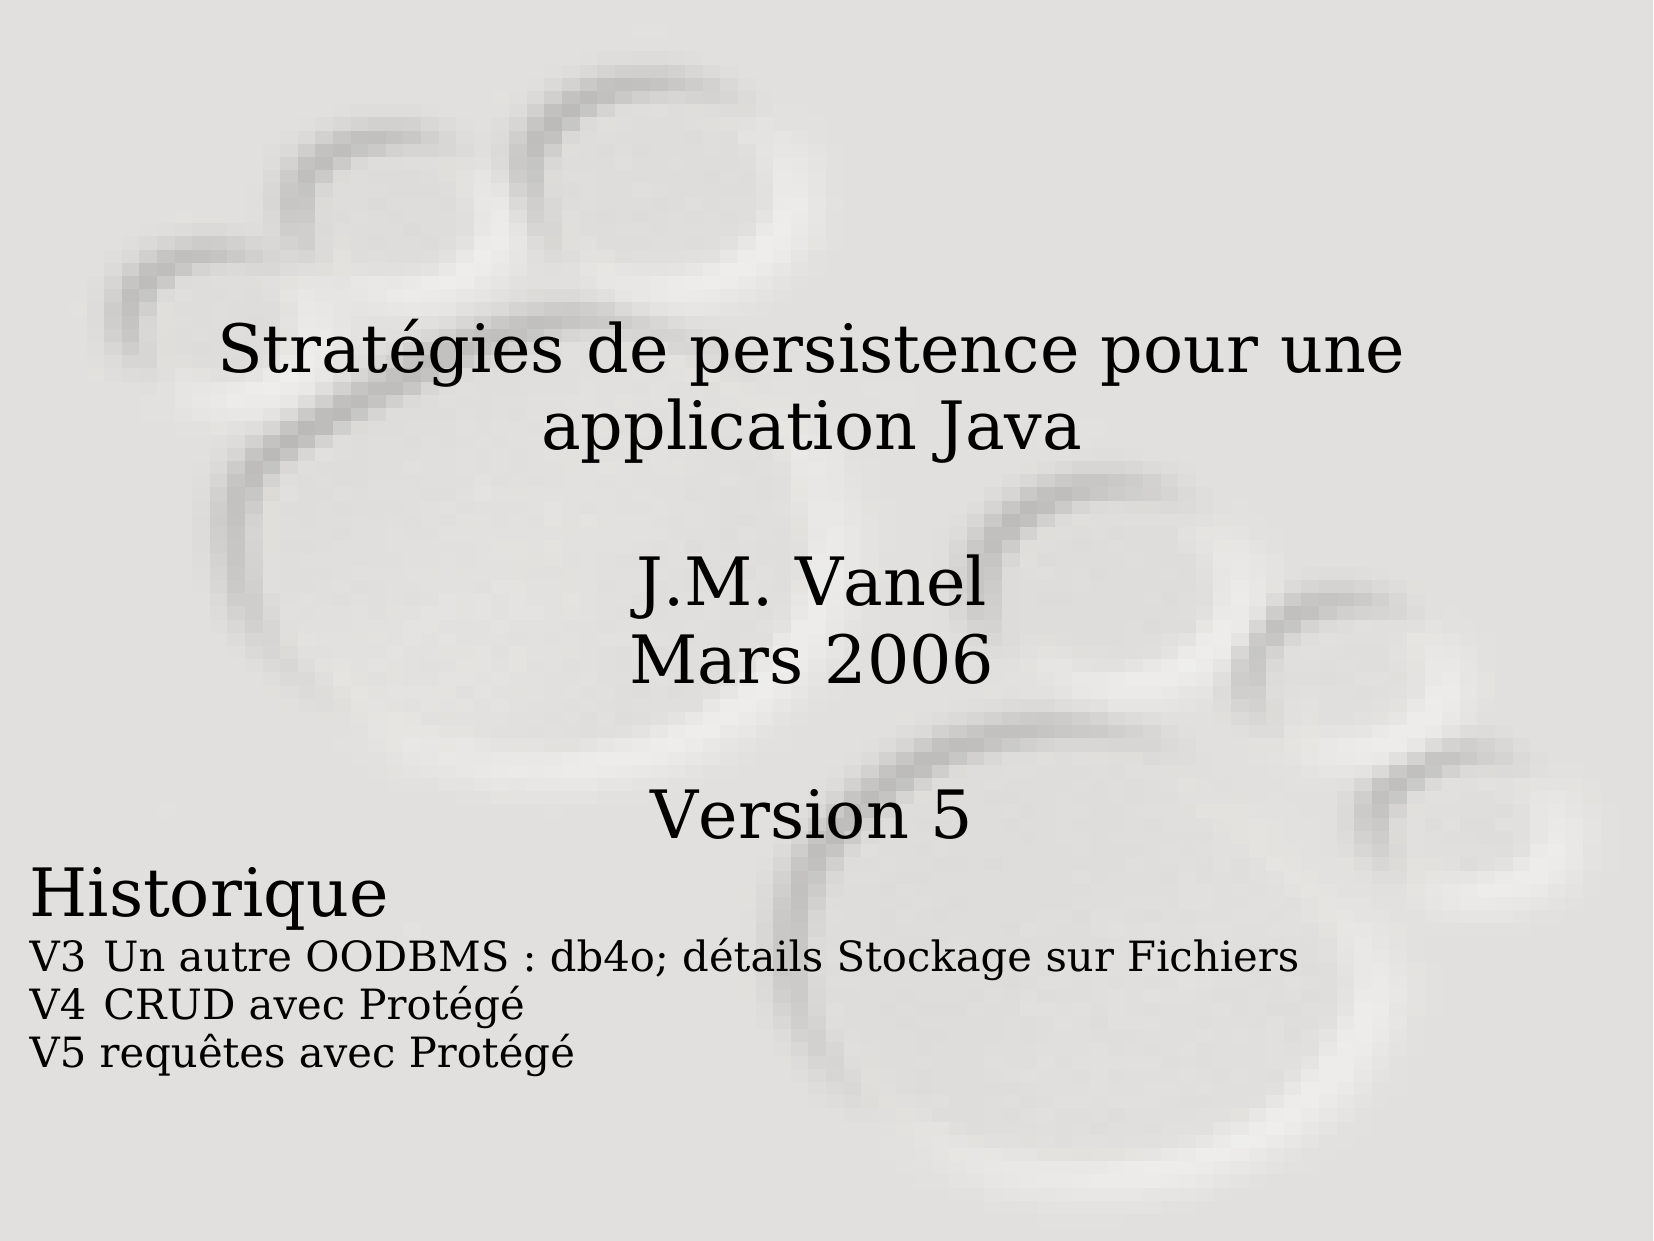

# Stratégies de persistence pour une application Java
J.M. Vanel
Mars 2006
Version 5
Historique
V3	Un autre OODBMS : db4o; détails Stockage sur Fichiers
V4	CRUD avec Protégé
V5 requêtes avec Protégé